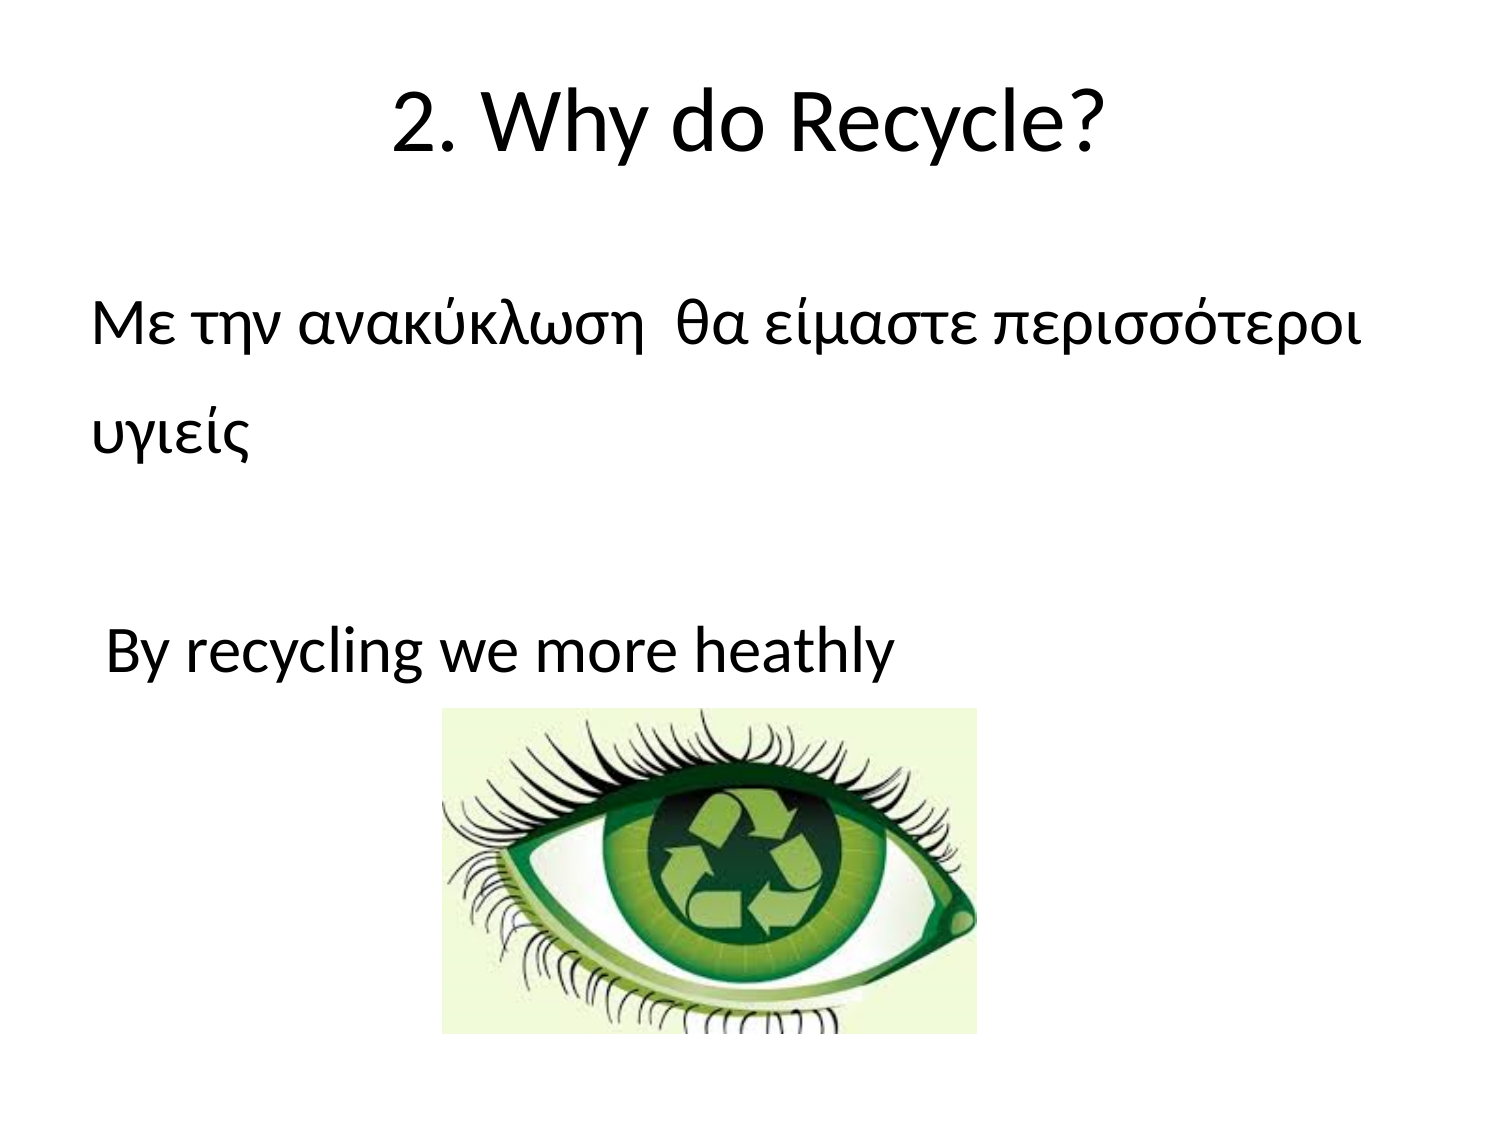

# 2. Why do Recycle?
Με την ανακύκλωση θα είμαστε περισσότεροι
υγιείς
 By recycling we more heathly